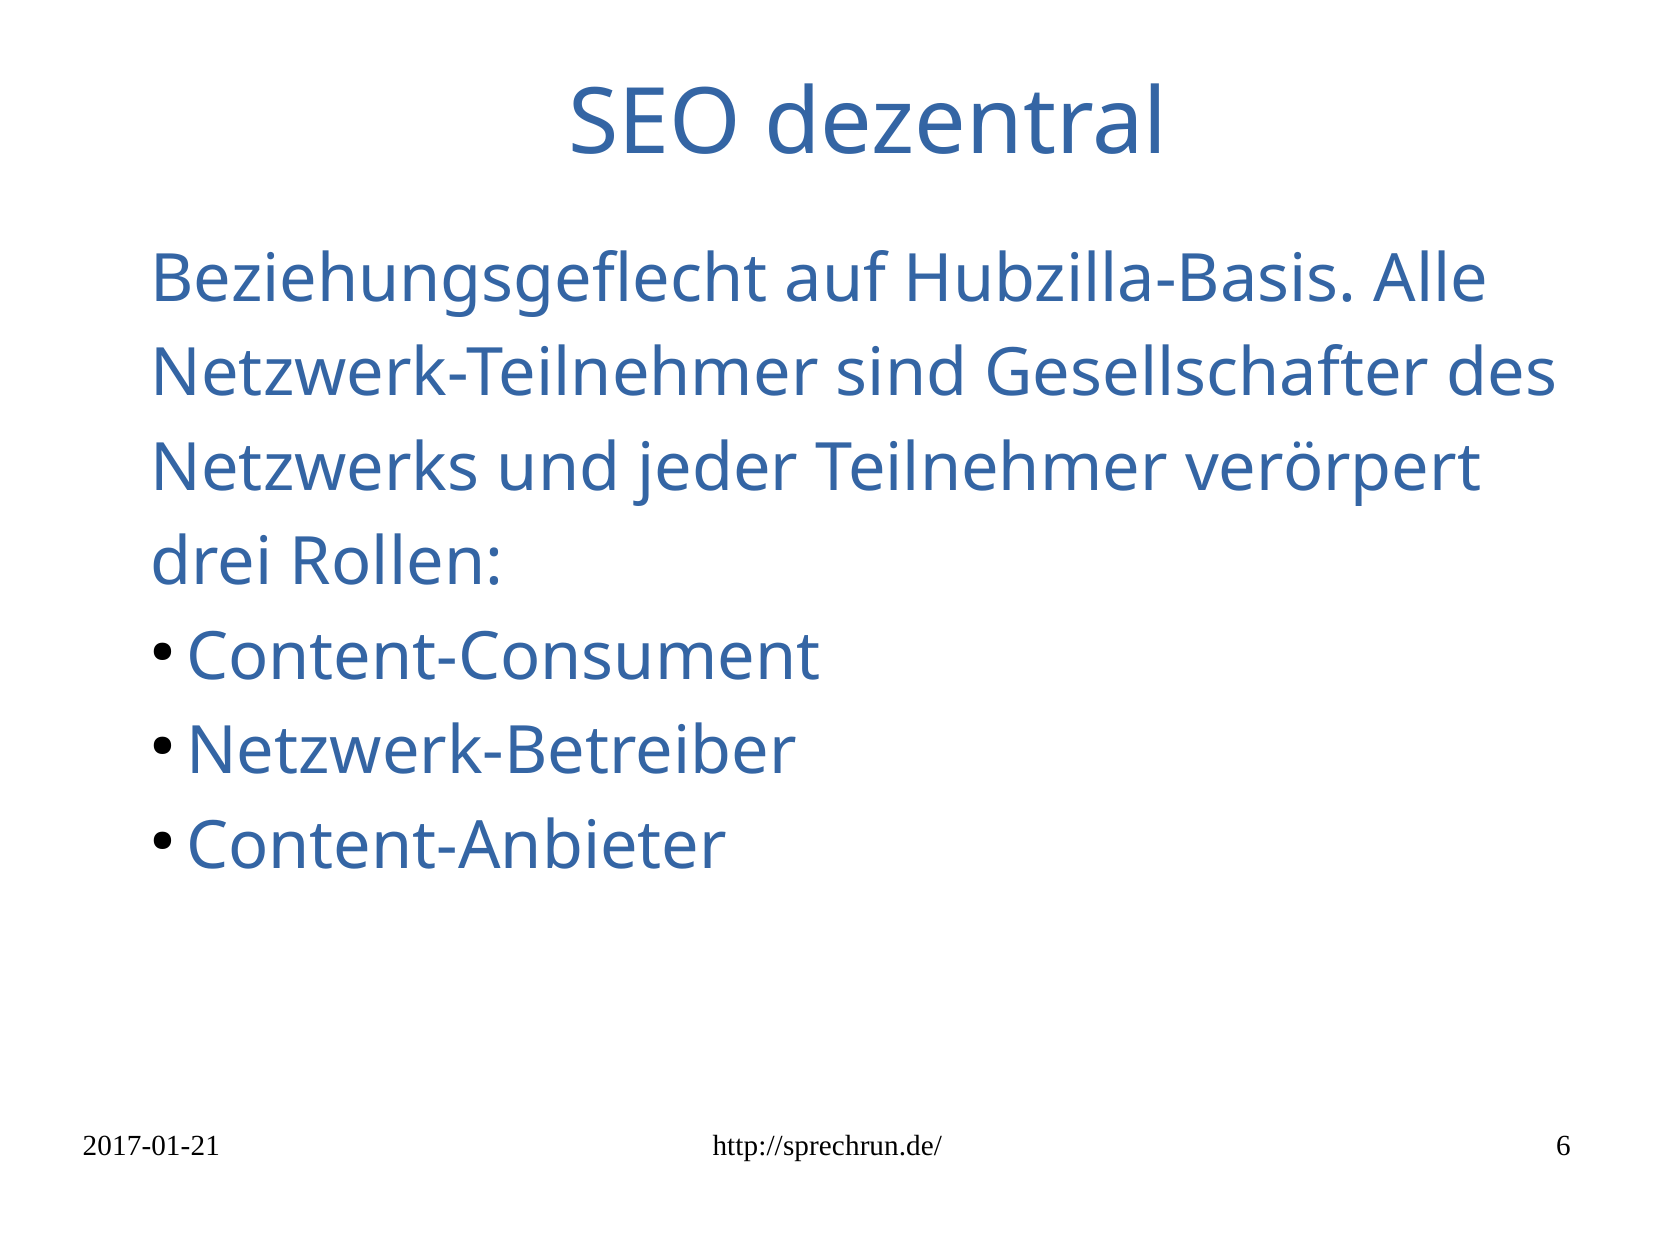

SEO dezentral
# Beziehungsgeflecht auf Hubzilla-Basis. Alle Netzwerk-Teilnehmer sind Gesellschafter des Netzwerks und jeder Teilnehmer verörpert drei Rollen:
Content-Consument
Netzwerk-Betreiber
Content-Anbieter
2017-01-21
http://sprechrun.de/
6